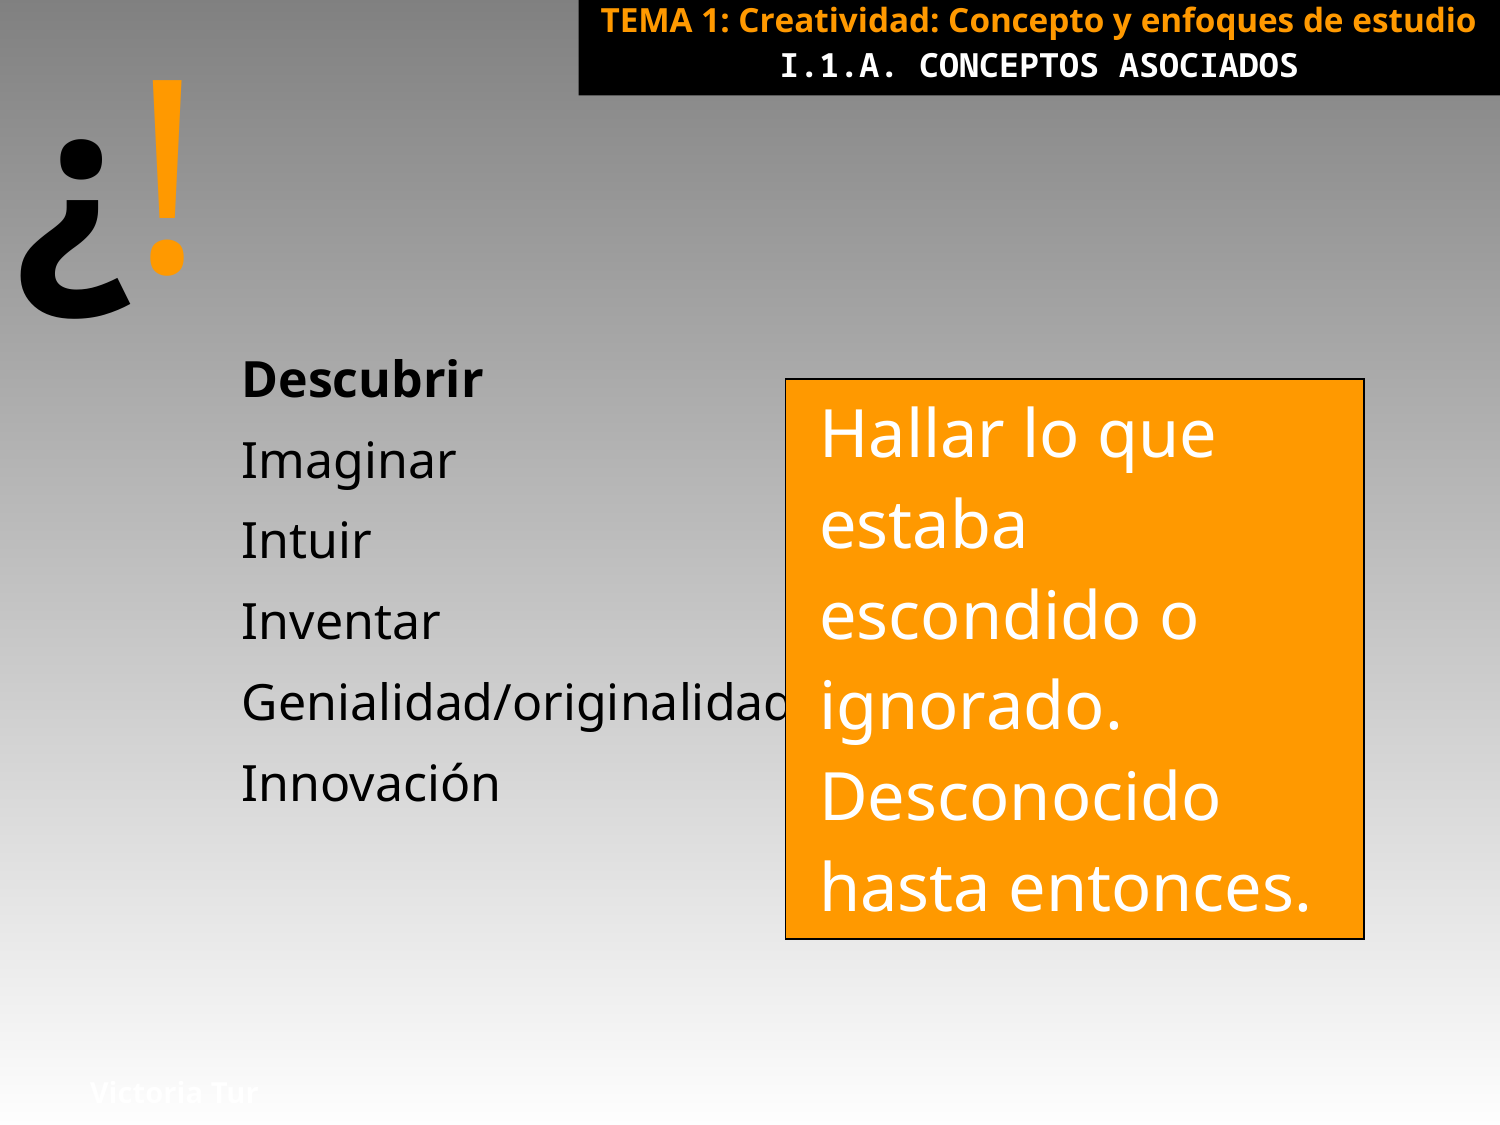

TEMA 1: Creatividad: Concepto y enfoques de estudio
I.1.A. CONCEPTOS ASOCIADOS
# Descubrir
Imaginar
Intuir
Inventar
Genialidad/originalidad
Innovación
Hallar lo que estaba escondido o ignorado. Desconocido hasta entonces.